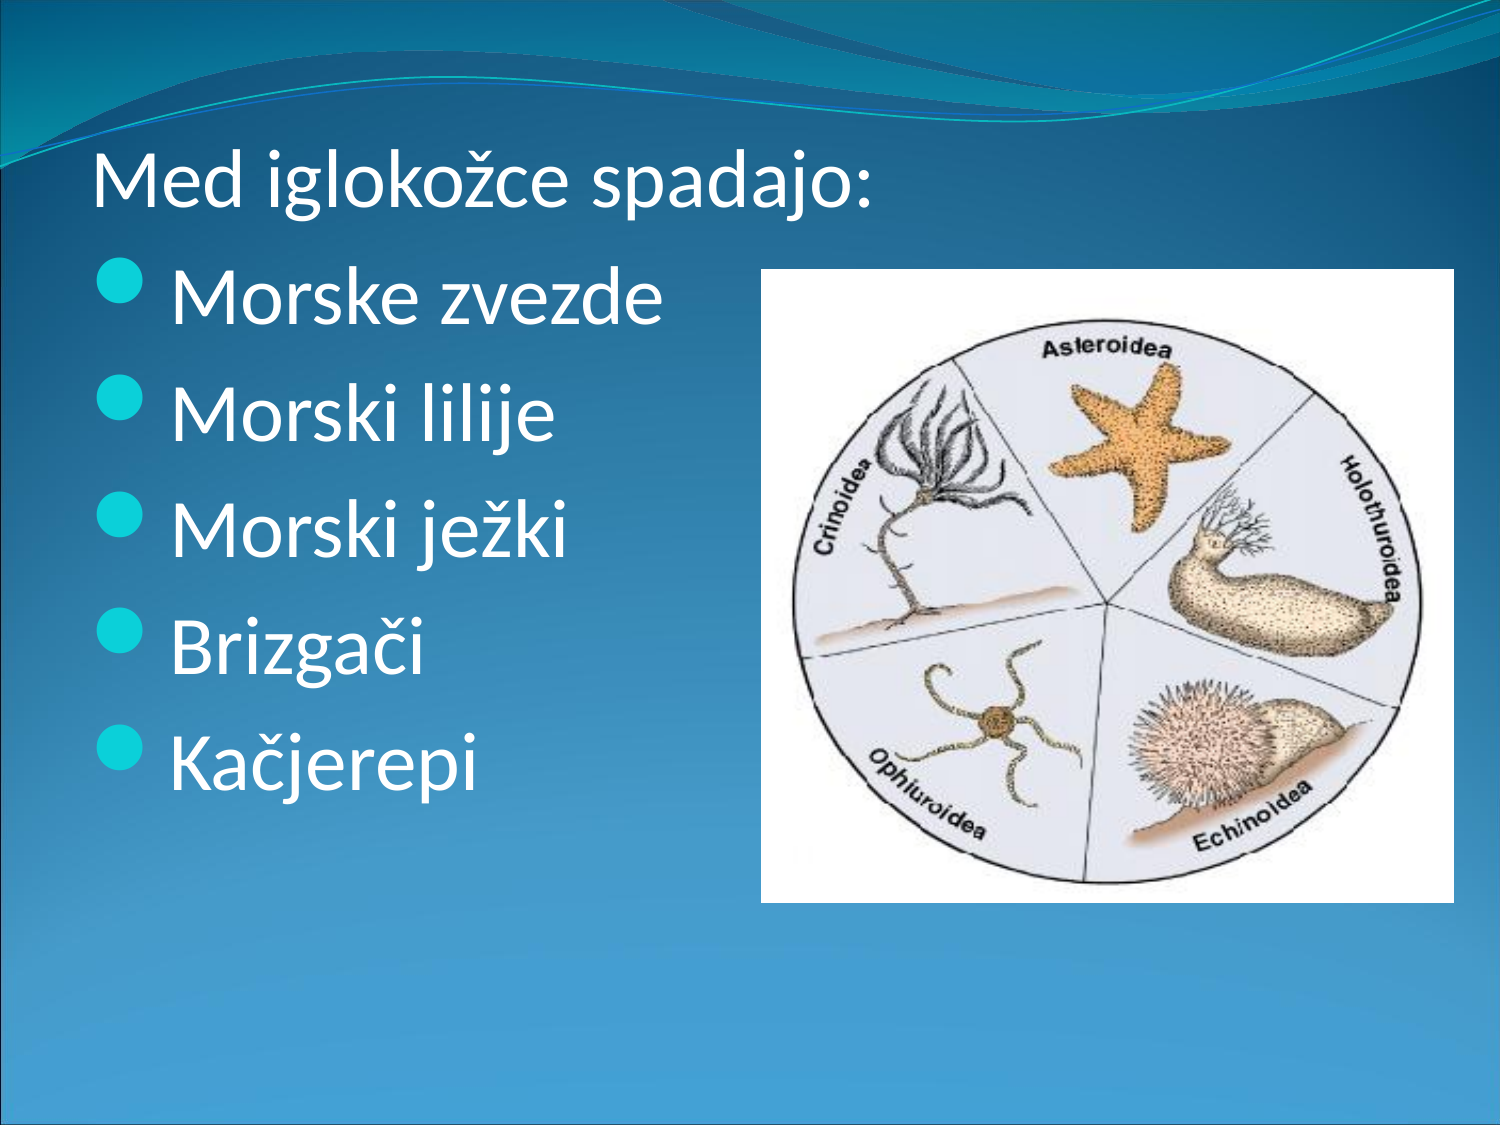

# Med iglokožce spadajo:
Morske zvezde
Morski lilije
Morski ježki
Brizgači
Kačjerepi